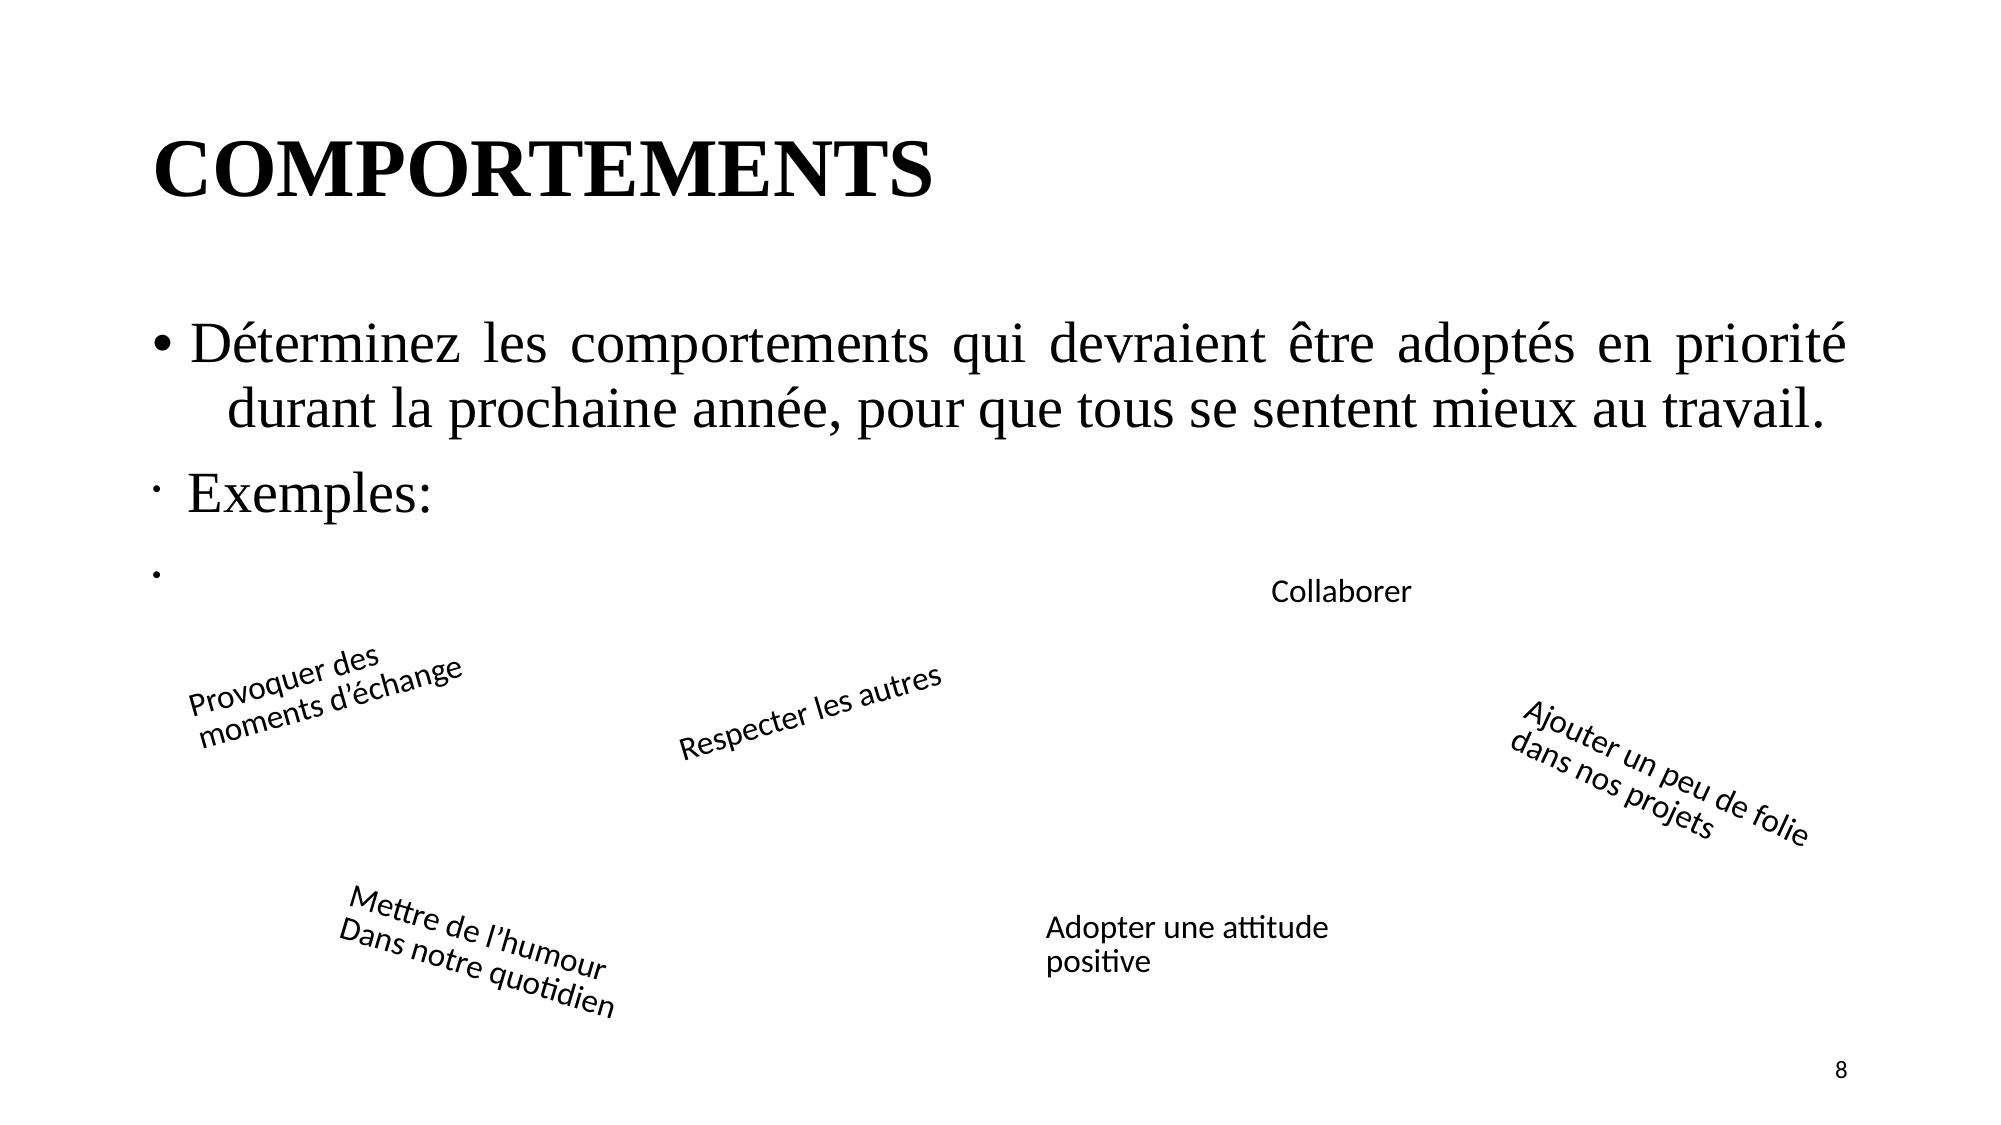

# COMPORTEMENTS
Déterminez les comportements qui devraient être adoptés en priorité durant la prochaine année, pour que tous se sentent mieux au travail.
Exemples:
Collaborer
Provoquer des moments d’échange
Respecter les autres
Ajouter un peu de folie
dans nos projets
Adopter une attitude
positive
Mettre de l’humour
Dans notre quotidien
8